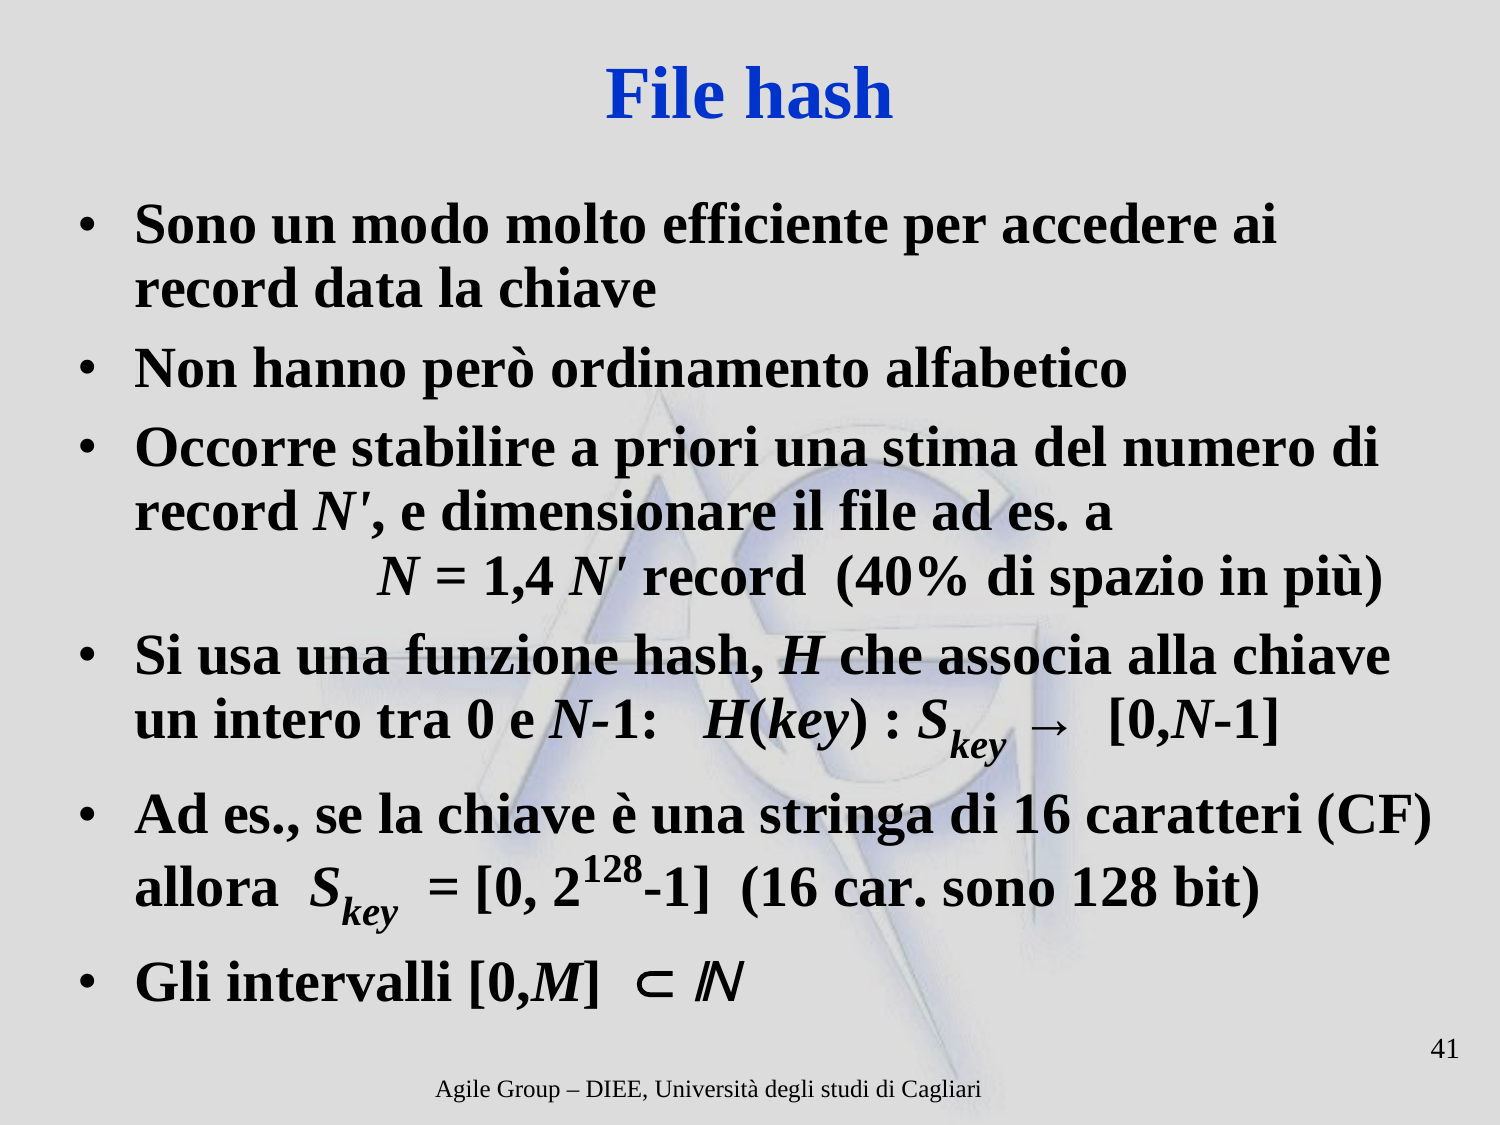

# File hash
Sono un modo molto efficiente per accedere ai record data la chiave
Non hanno però ordinamento alfabetico
Occorre stabilire a priori una stima del numero di record N', e dimensionare il file ad es. a
		N = 1,4 N' record (40% di spazio in più)
Si usa una funzione hash, H che associa alla chiave un intero tra 0 e N-1: H(key) : Skey → [0,N-1]
Ad es., se la chiave è una stringa di 16 caratteri (CF) allora Skey = [0, 2128-1] (16 car. sono 128 bit)
Gli intervalli [0,M] ⊂ ℕ
41